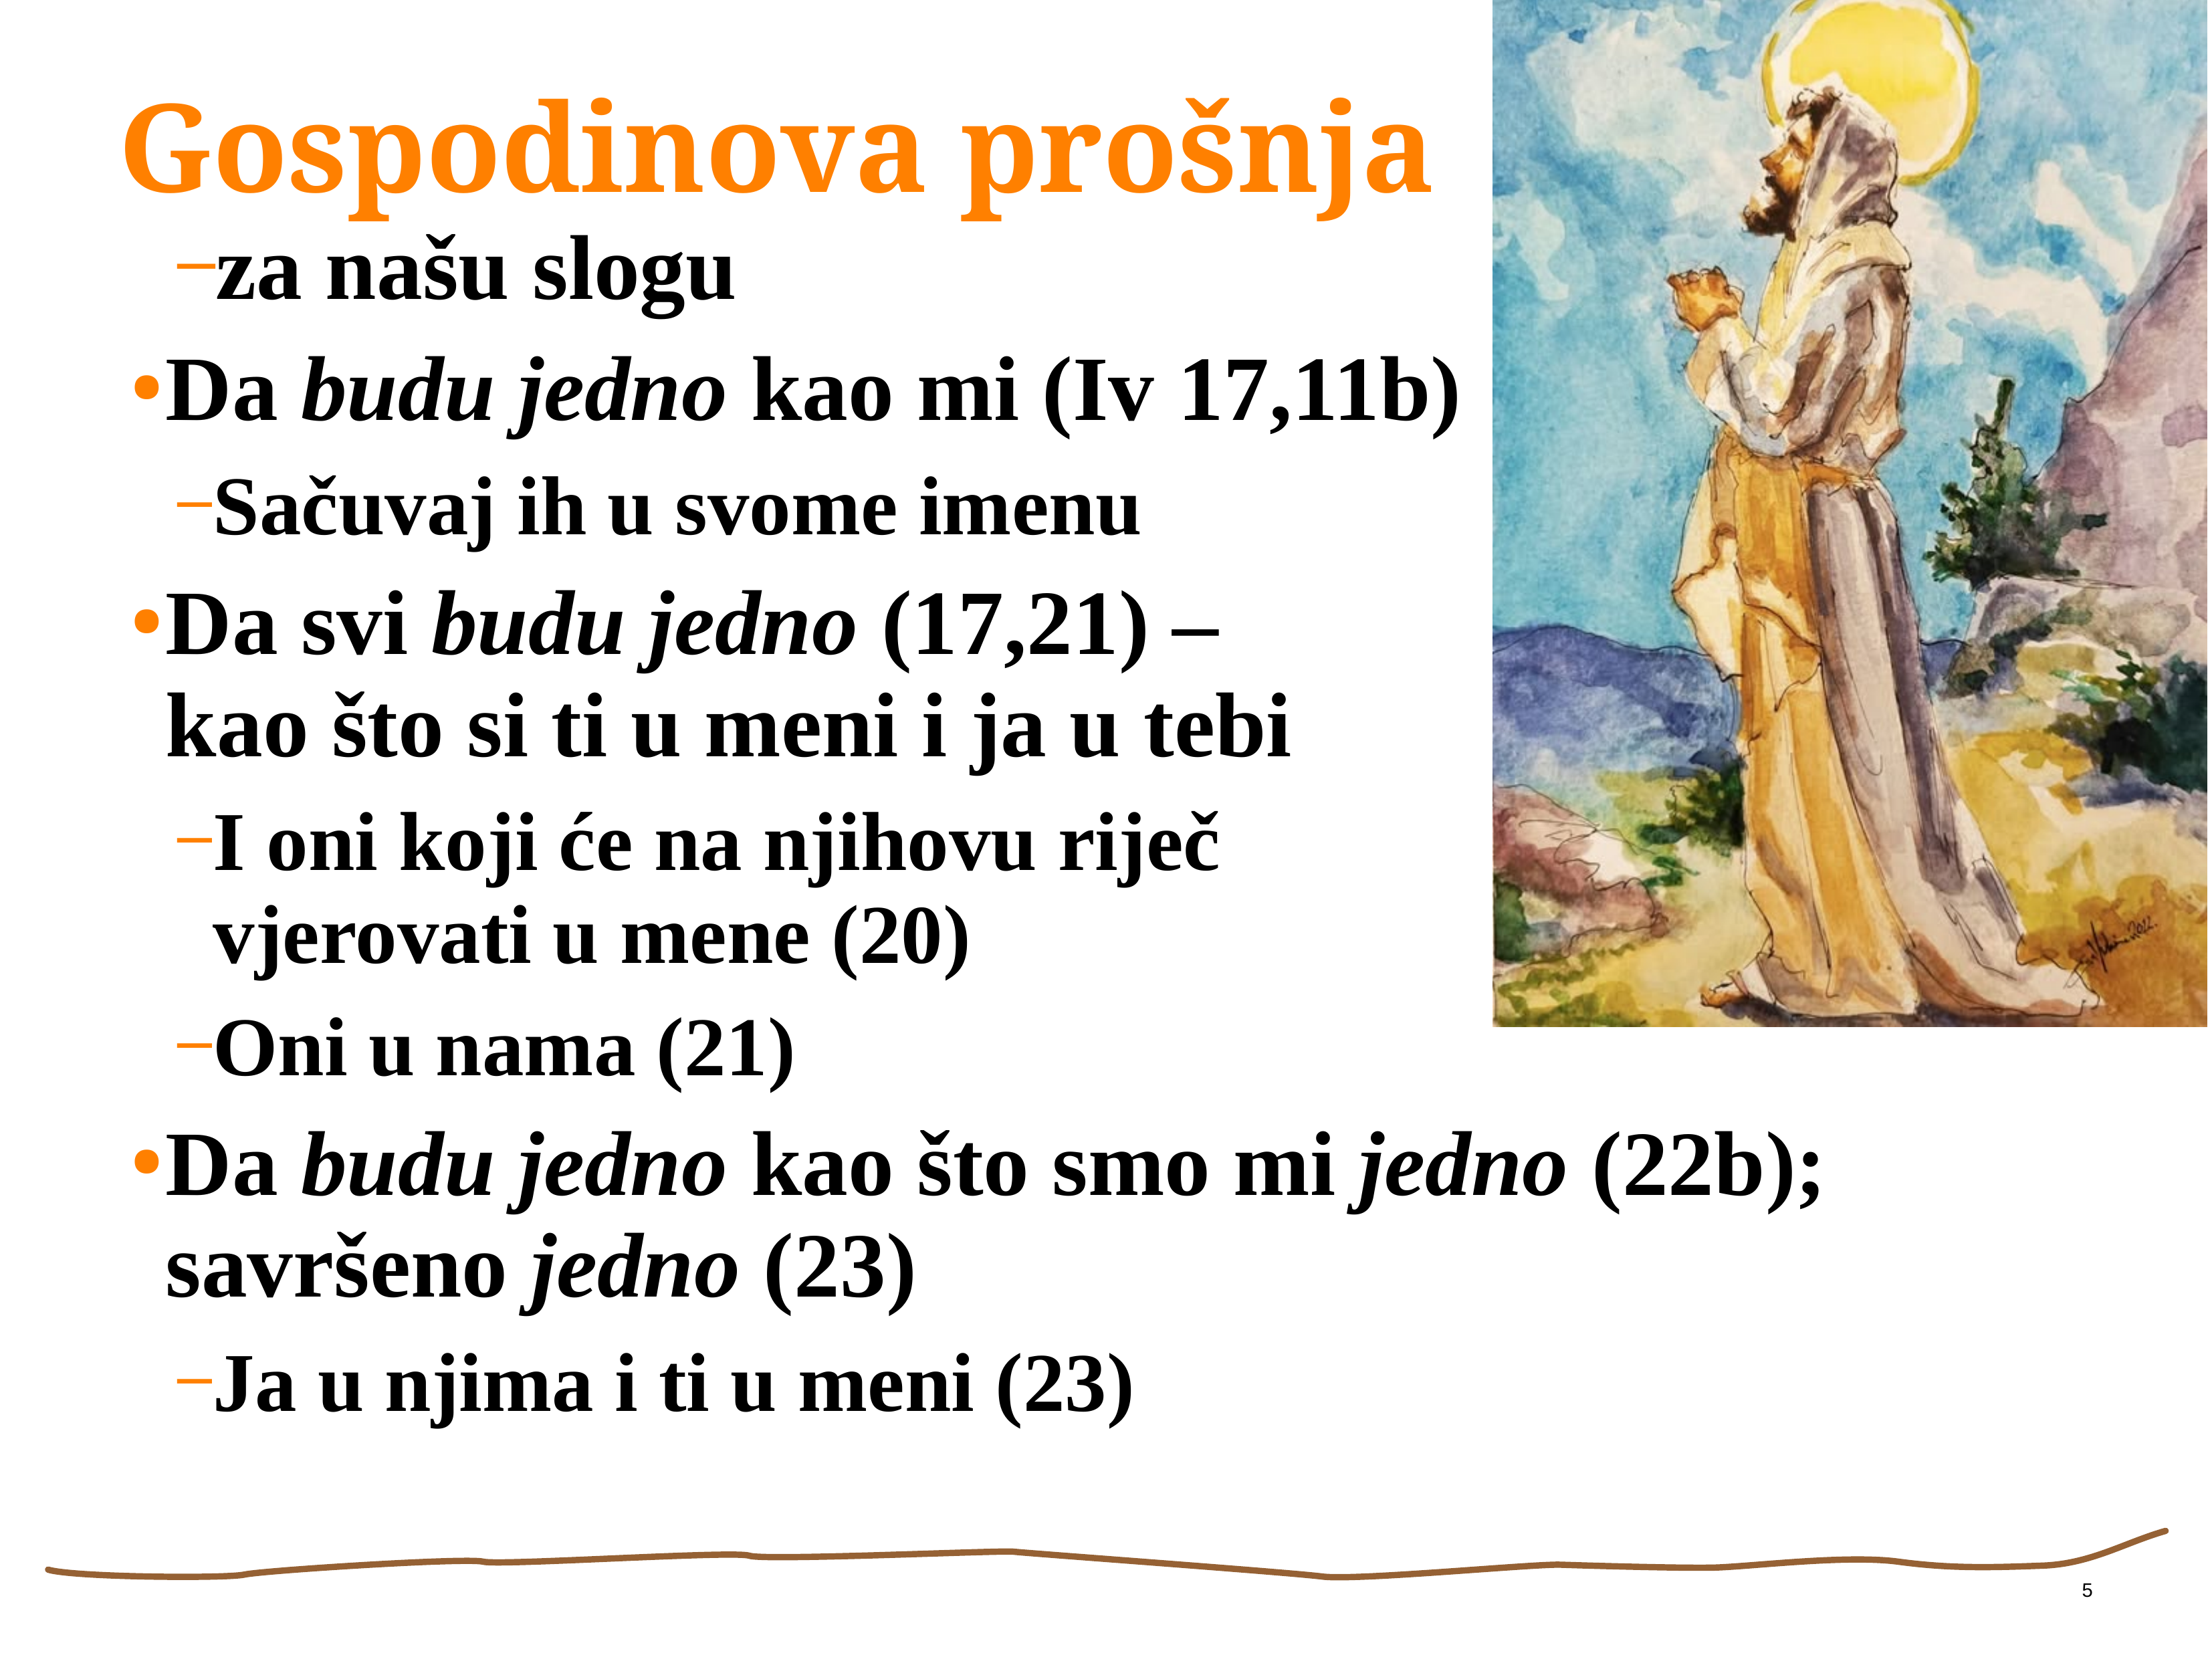

# Gospodinova prošnja
za našu slogu
Da budu jedno kao mi (Iv 17,11b)
Sačuvaj ih u svome imenu
Da svi budu jedno (17,21) –
kao što si ti u meni i ja u tebi
I oni koji će na njihovu riječ
vjerovati u mene (20)
Oni u nama (21)
Da budu jedno kao što smo mi jedno (22b); savršeno jedno (23)
Ja u njima i ti u meni (23)
5